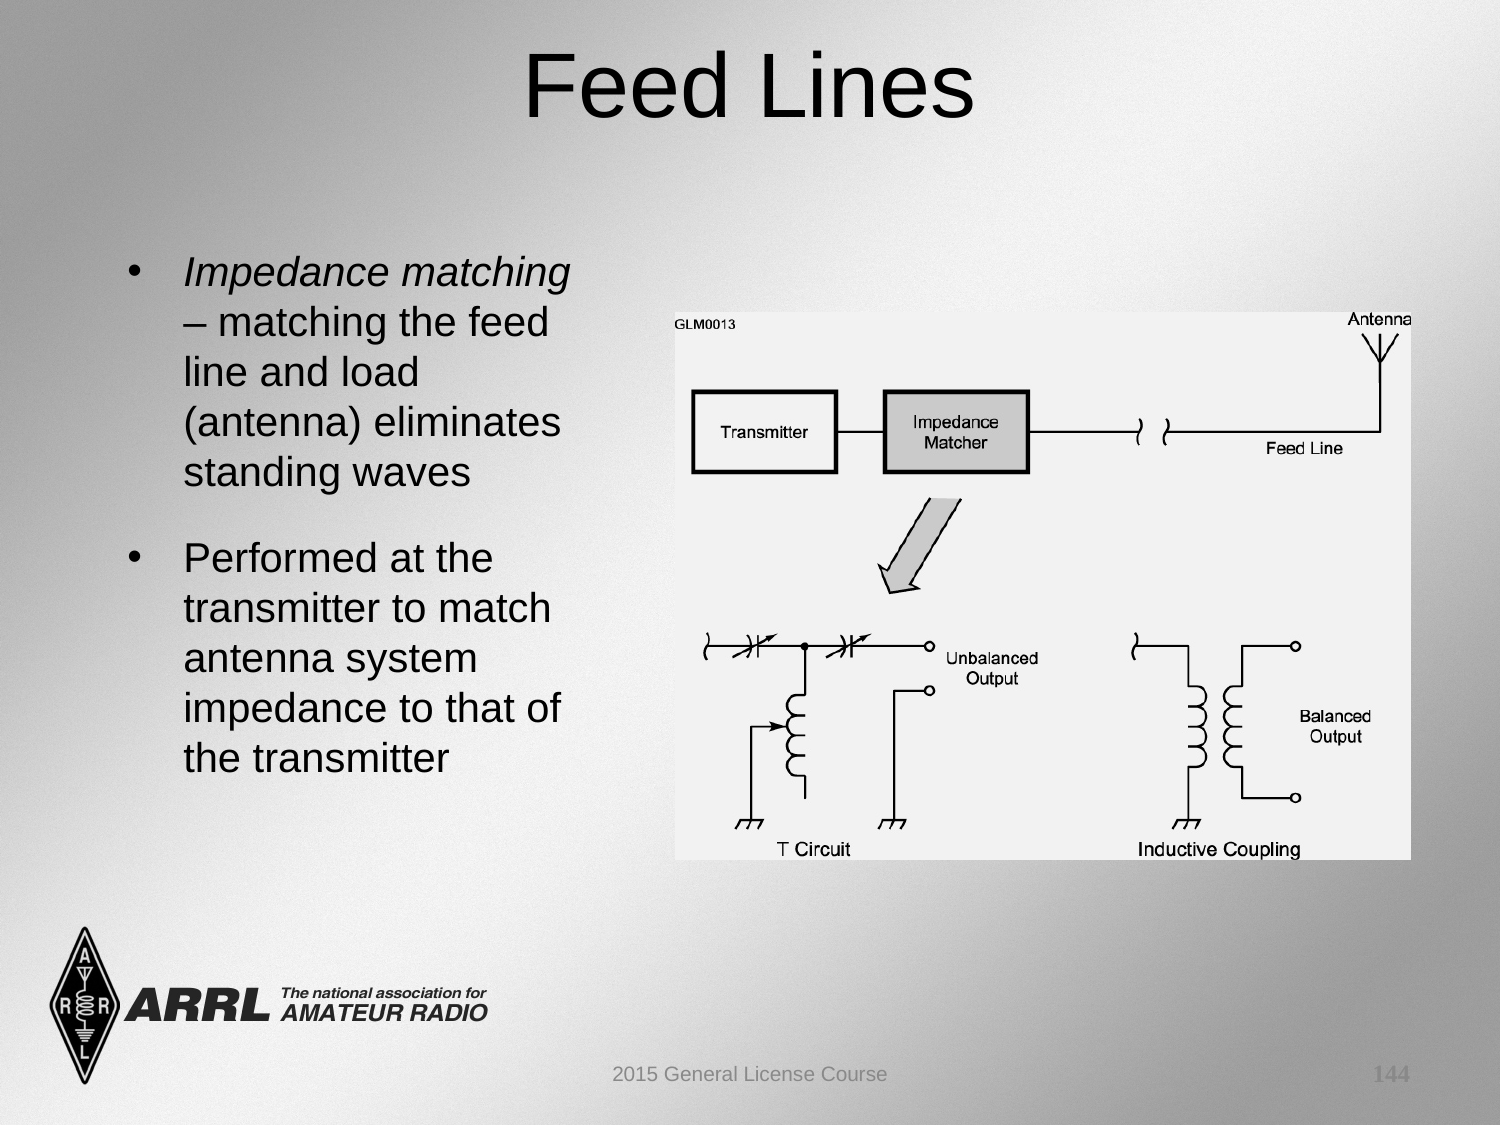

Feed Lines
Impedance matching – matching the feed line and load (antenna) eliminates standing waves
Performed at the transmitter to match antenna system impedance to that of the transmitter
2015 General License Course